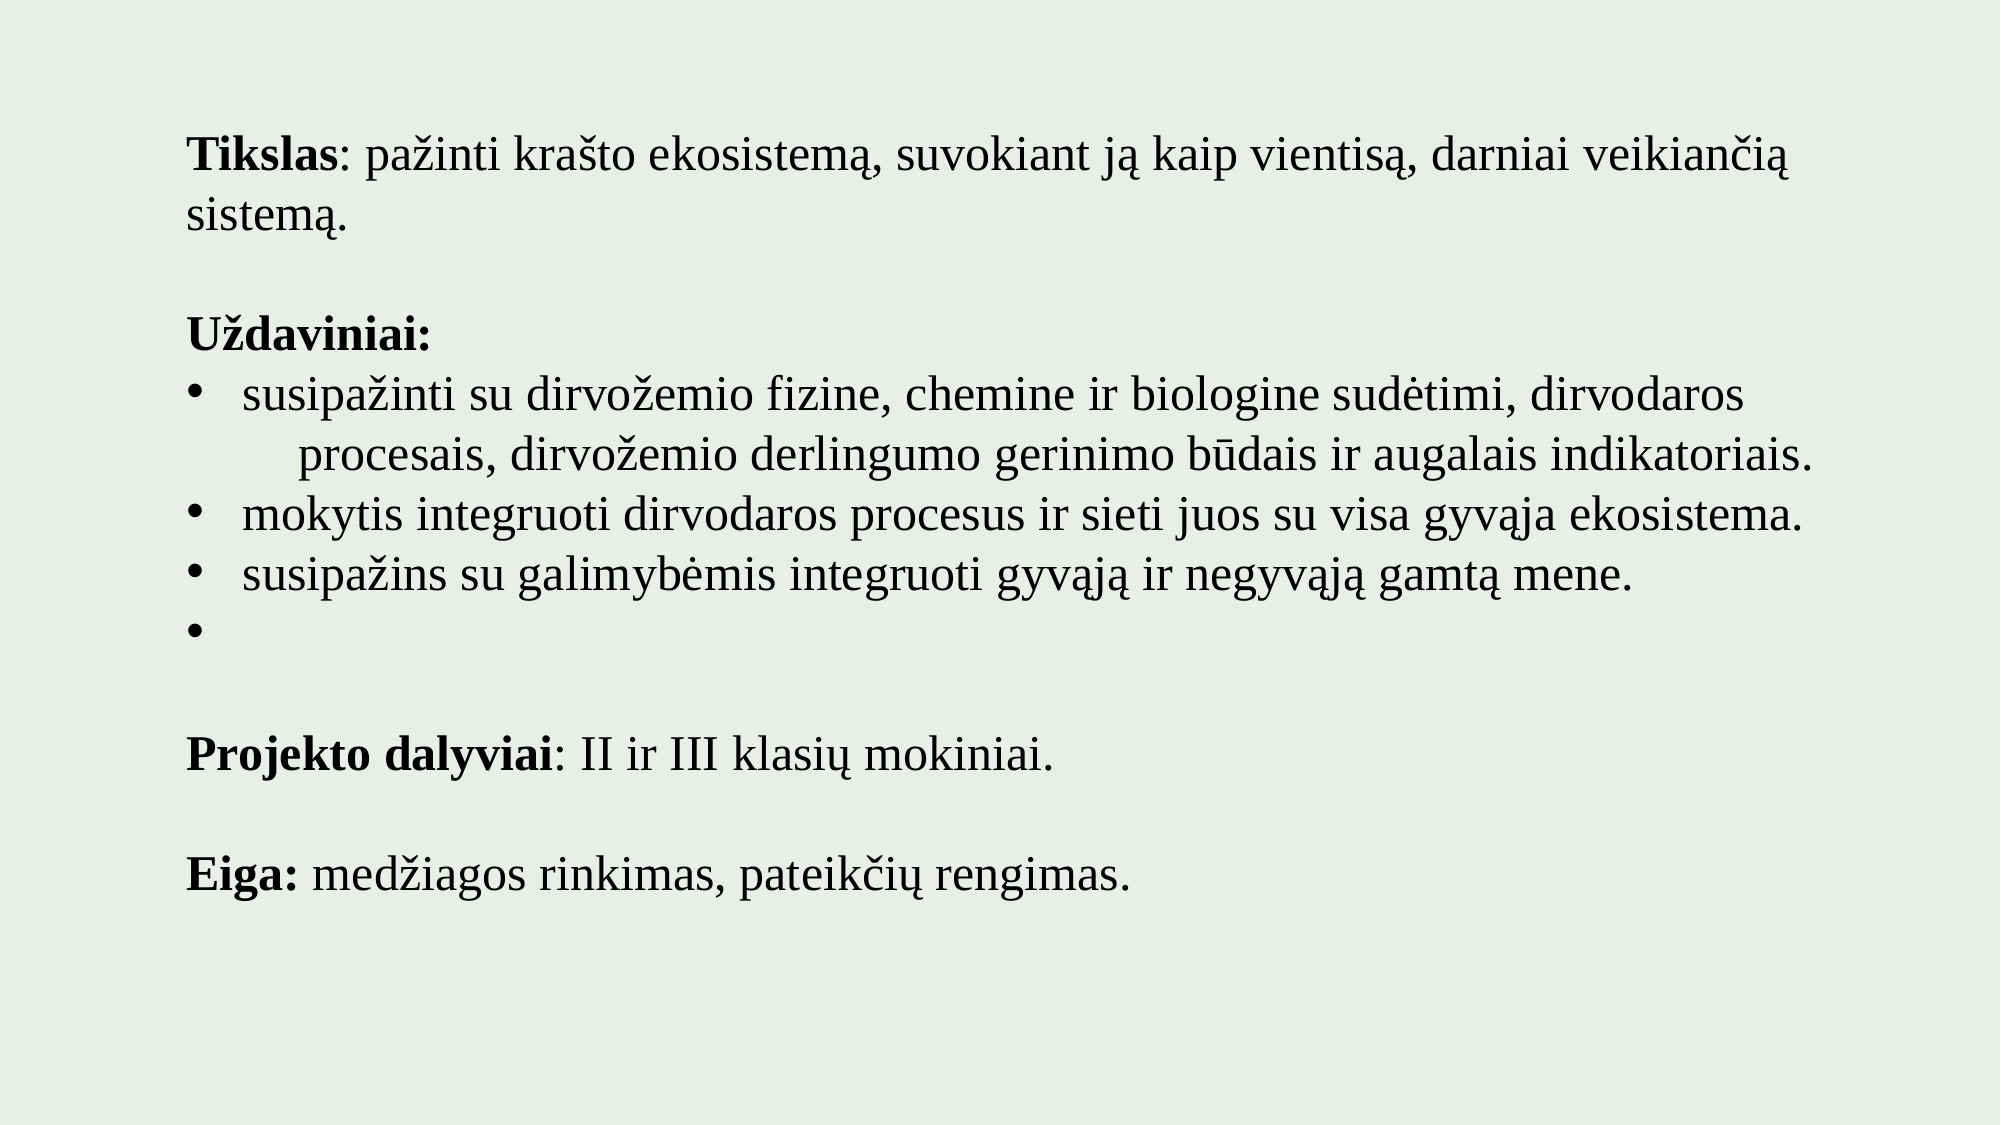

Tikslas: pažinti krašto ekosistemą, suvokiant ją kaip vientisą, darniai veikiančią sistemą.
Uždaviniai:
susipažinti su dirvožemio fizine, chemine ir biologine sudėtimi, dirvodaros procesais, dirvožemio derlingumo gerinimo būdais ir augalais indikatoriais.
mokytis integruoti dirvodaros procesus ir sieti juos su visa gyvąja ekosistema.
susipažins su galimybėmis integruoti gyvąją ir negyvąją gamtą mene.
Projekto dalyviai: II ir III klasių mokiniai.
Eiga: medžiagos rinkimas, pateikčių rengimas.